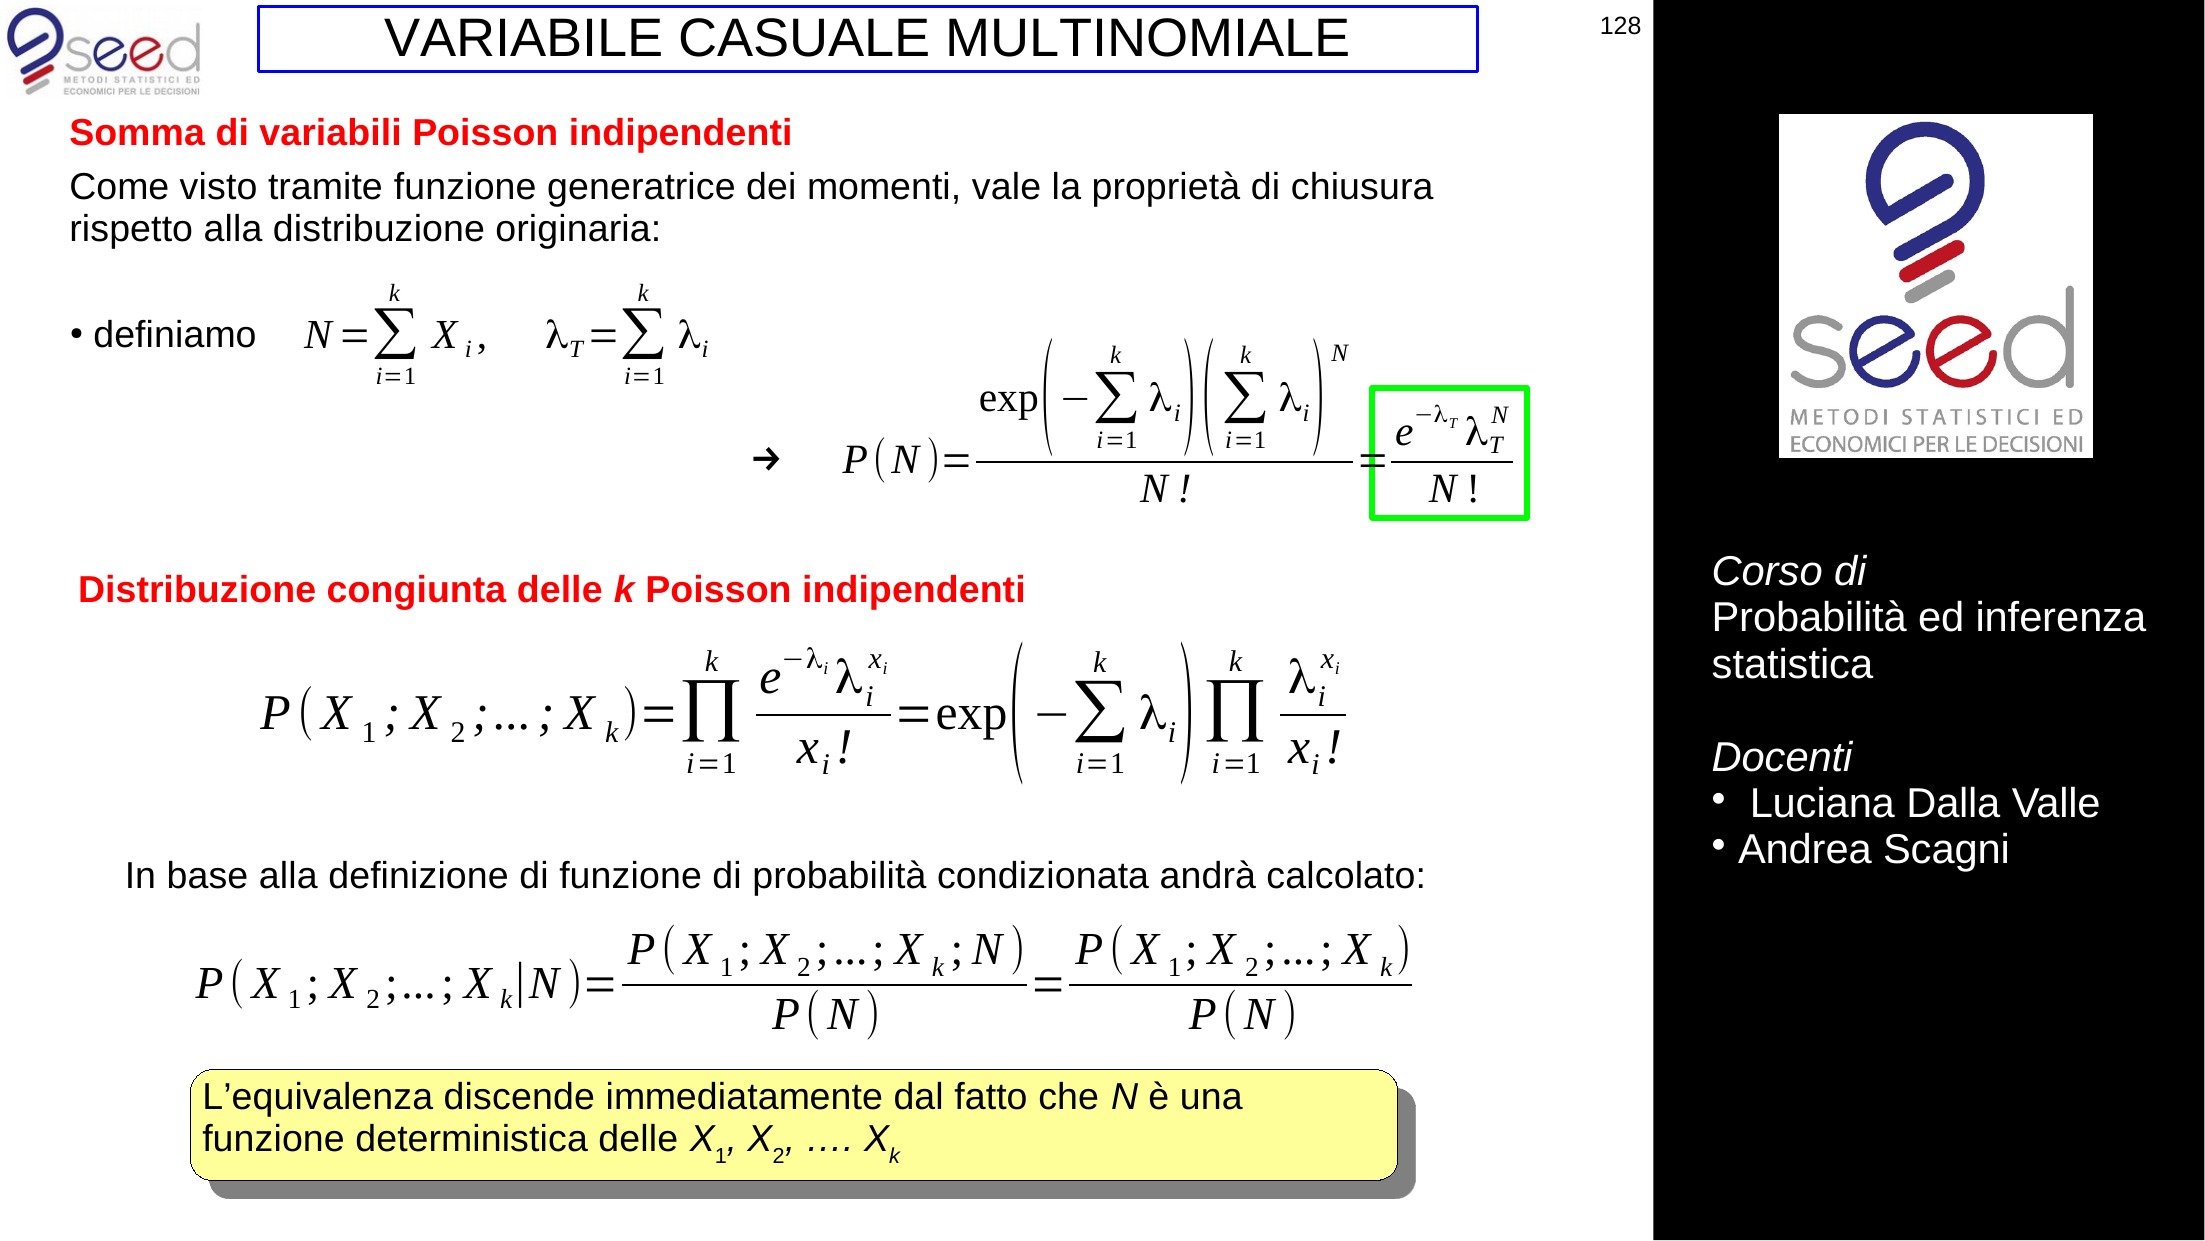

VARIABILE CASUALE MULTINOMIALE
Somma di variabili Poisson indipendenti
Come visto tramite funzione generatrice dei momenti, vale la proprietà di chiusura rispetto alla distribuzione originaria:
definiamo
Distribuzione congiunta delle k Poisson indipendenti
In base alla definizione di funzione di probabilità condizionata andrà calcolato:
L’equivalenza discende immediatamente dal fatto che N è una funzione deterministica delle X1, X2, …. Xk